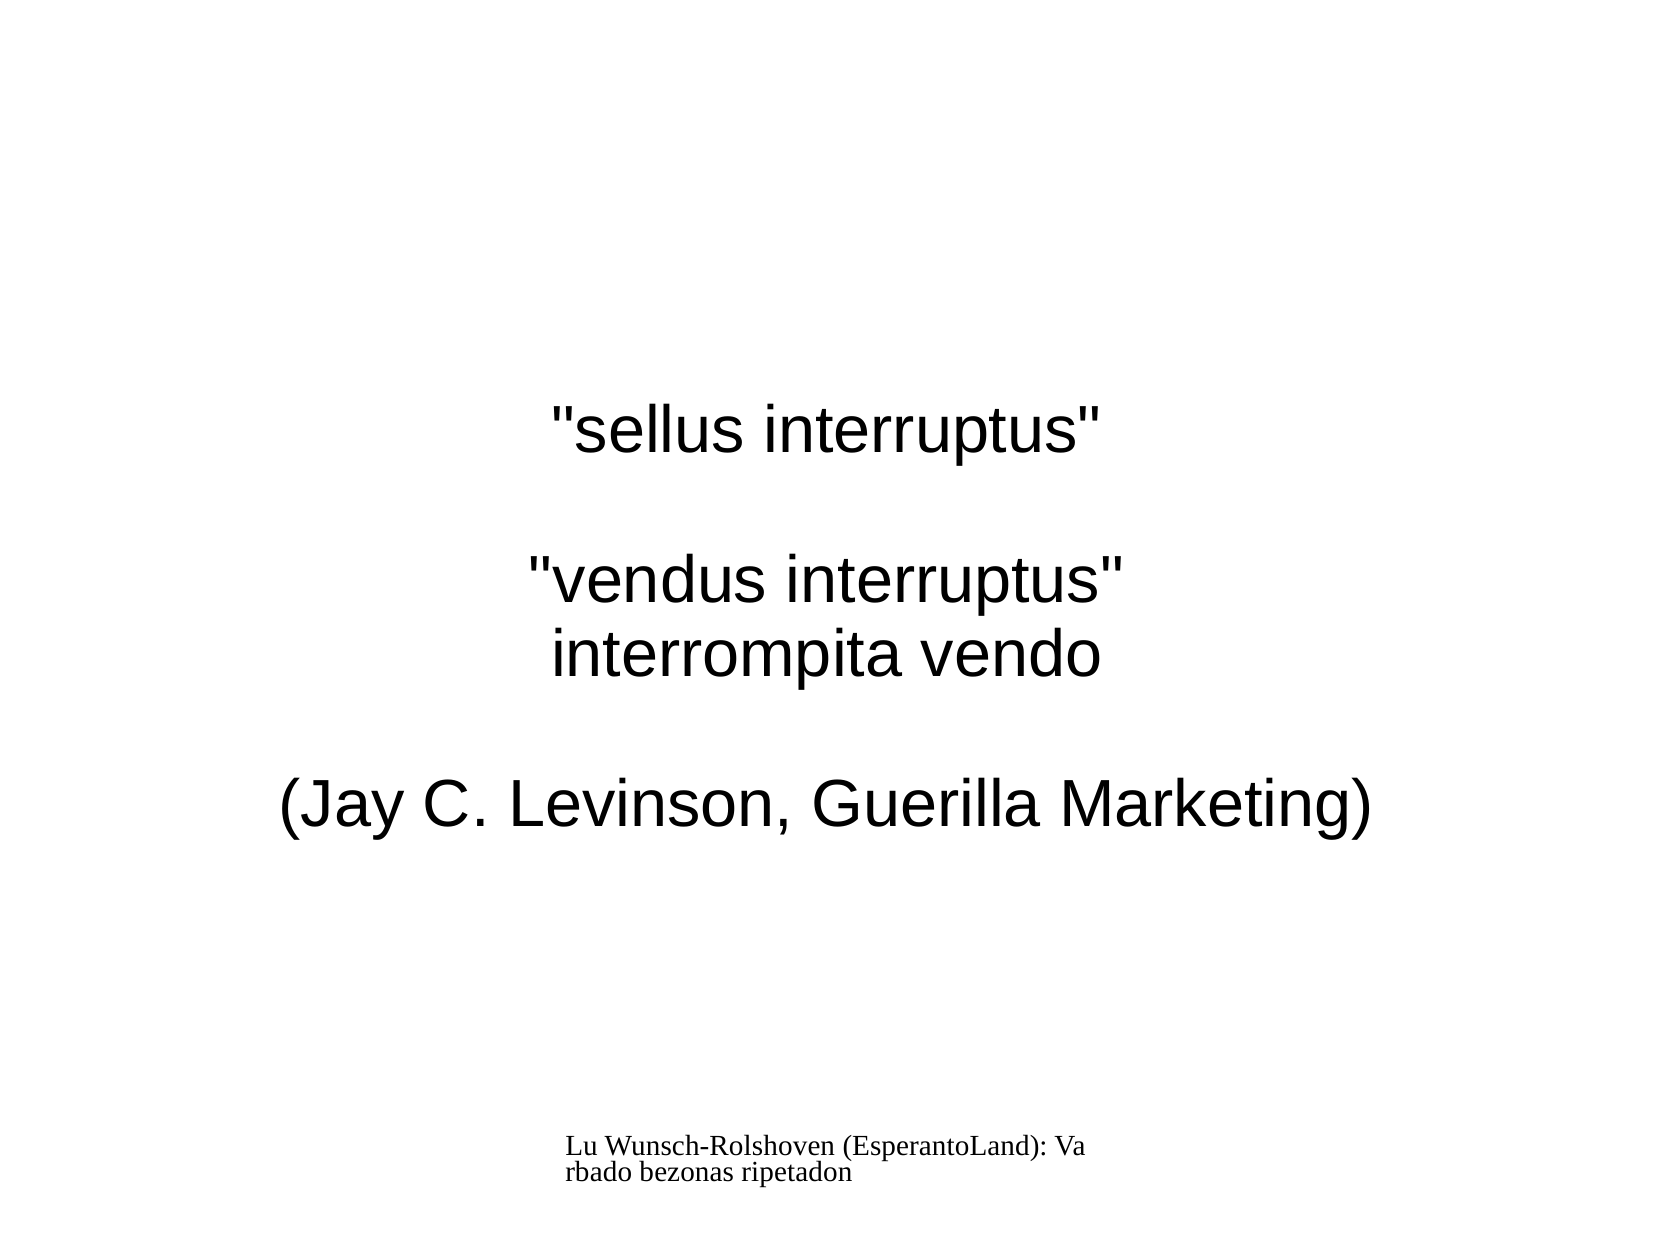

# "sellus interruptus"
"vendus interruptus"
interrompita vendo
(Jay C. Levinson, Guerilla Marketing)
Lu Wunsch-Rolshoven (EsperantoLand): Varbado bezonas ripetadon